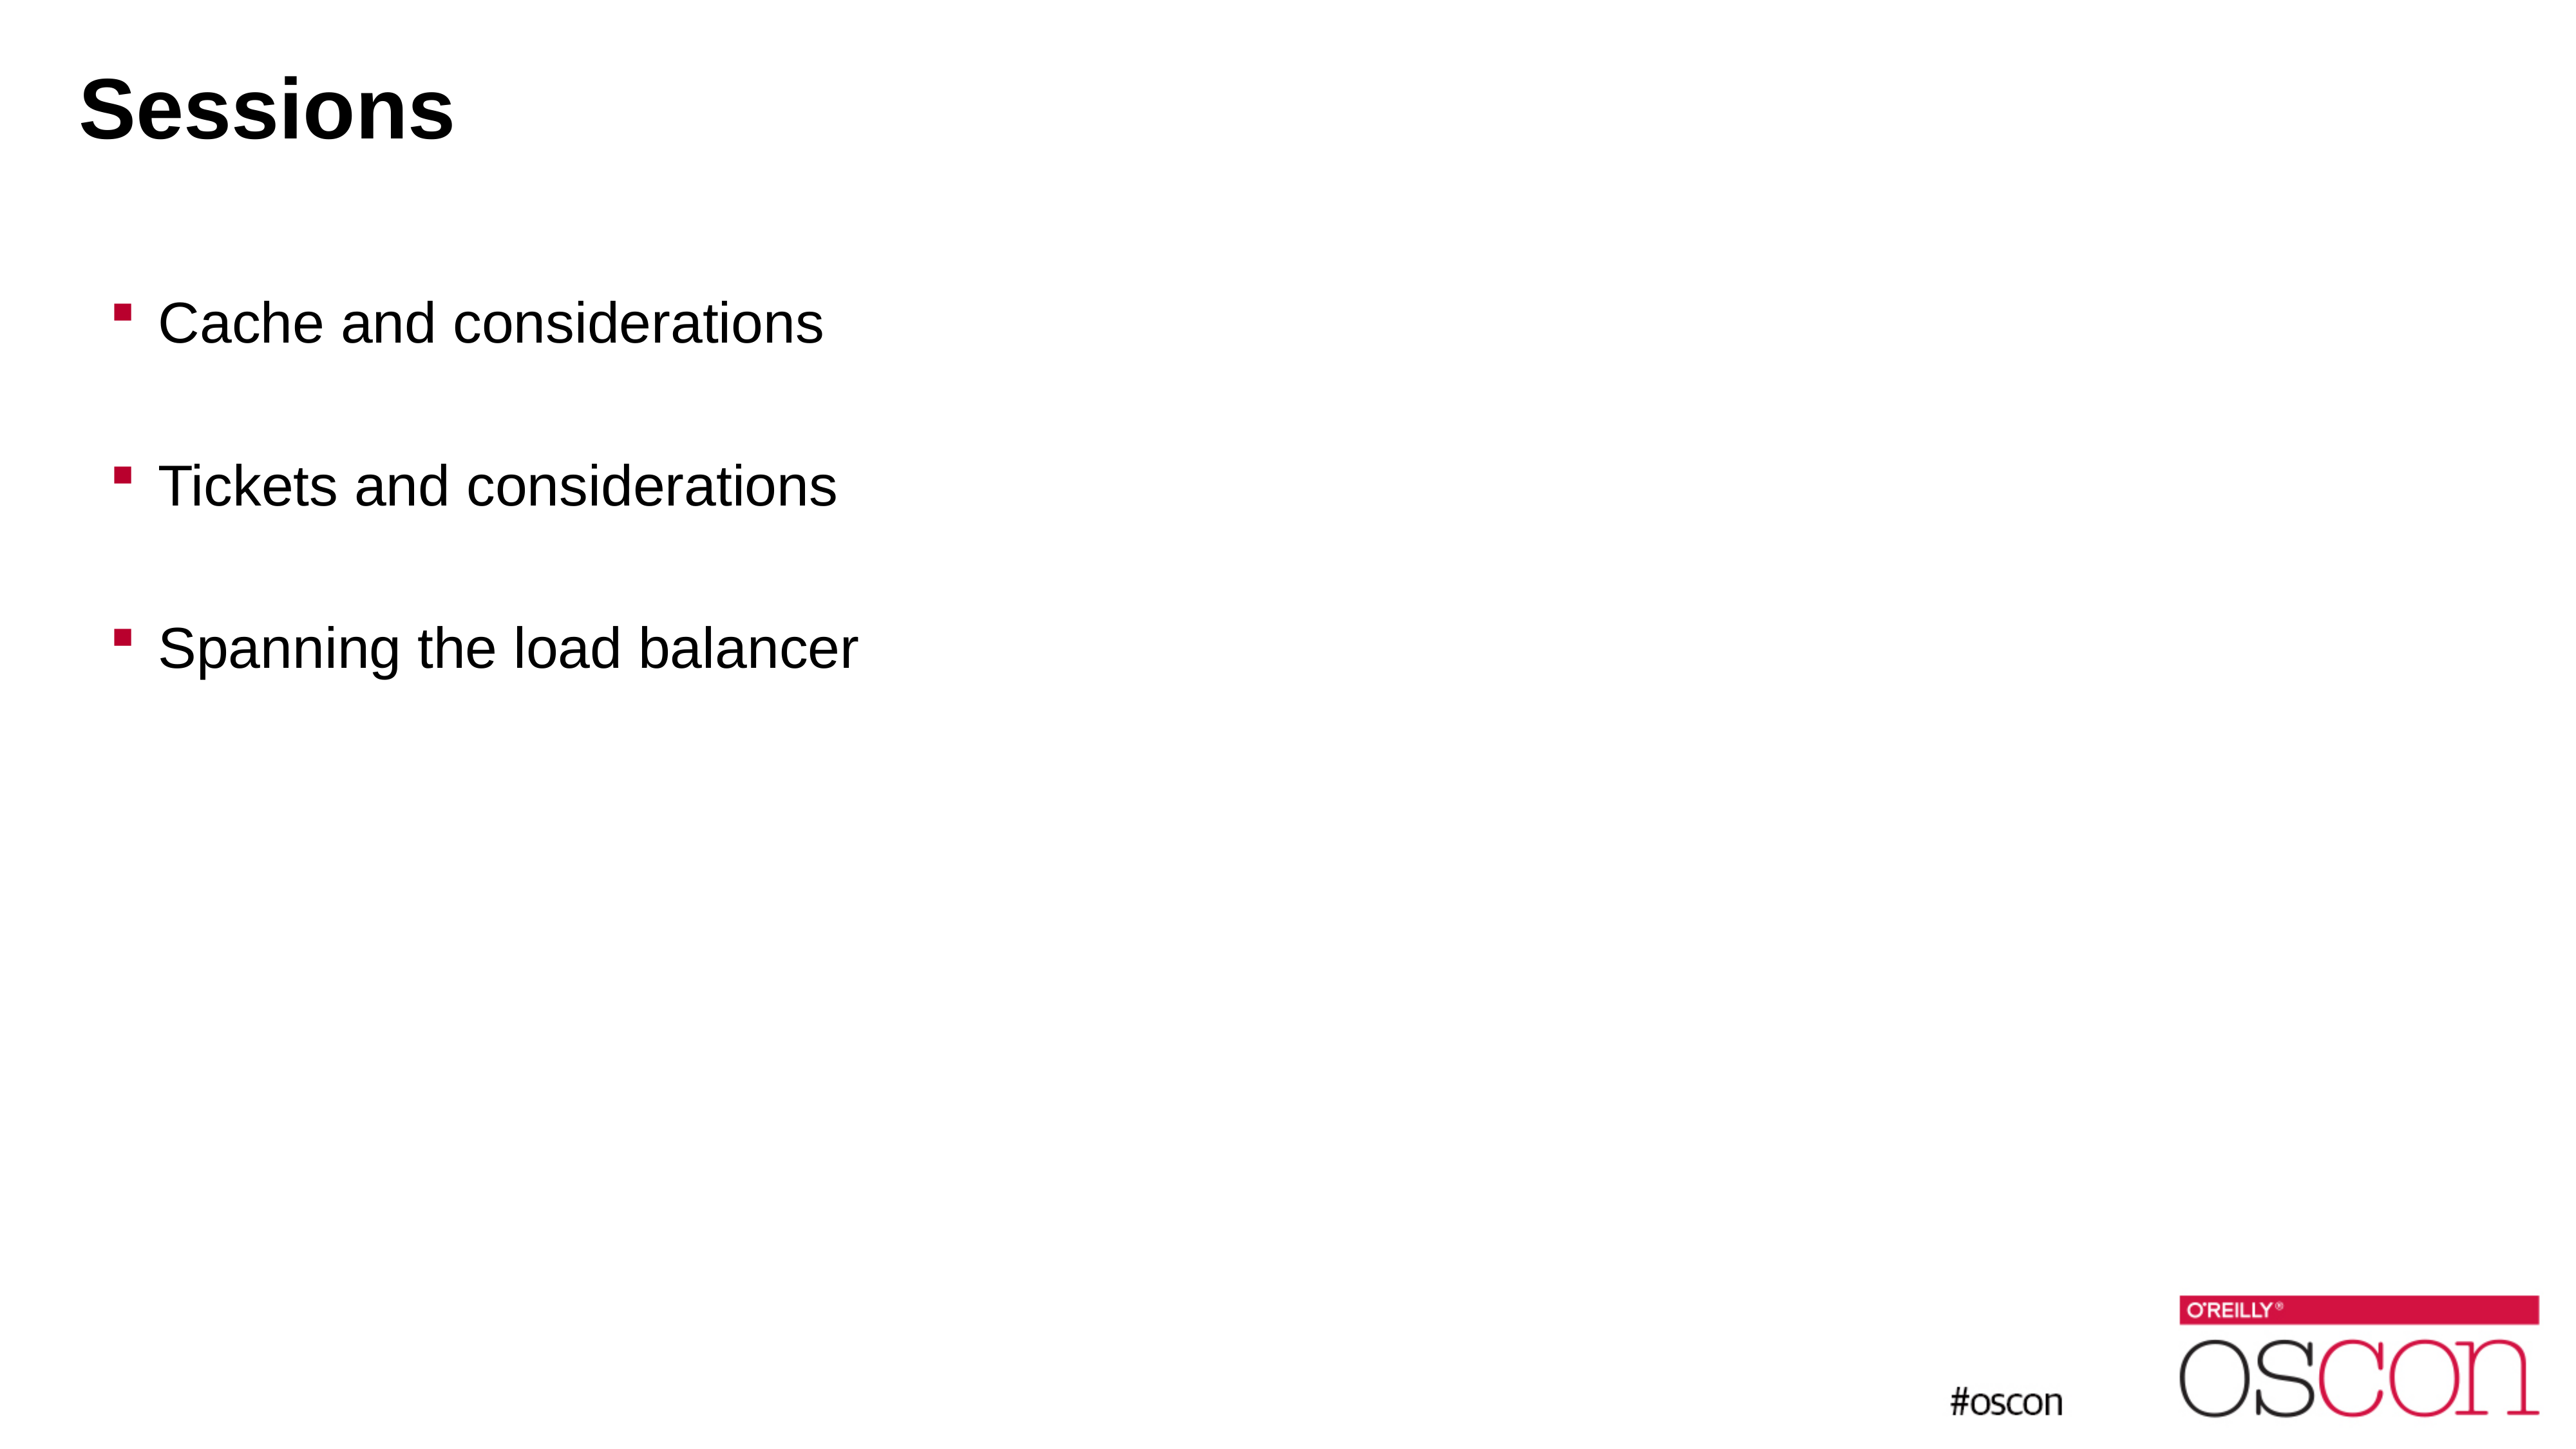

# Sessions
Cache and considerations
Tickets and considerations
Spanning the load balancer